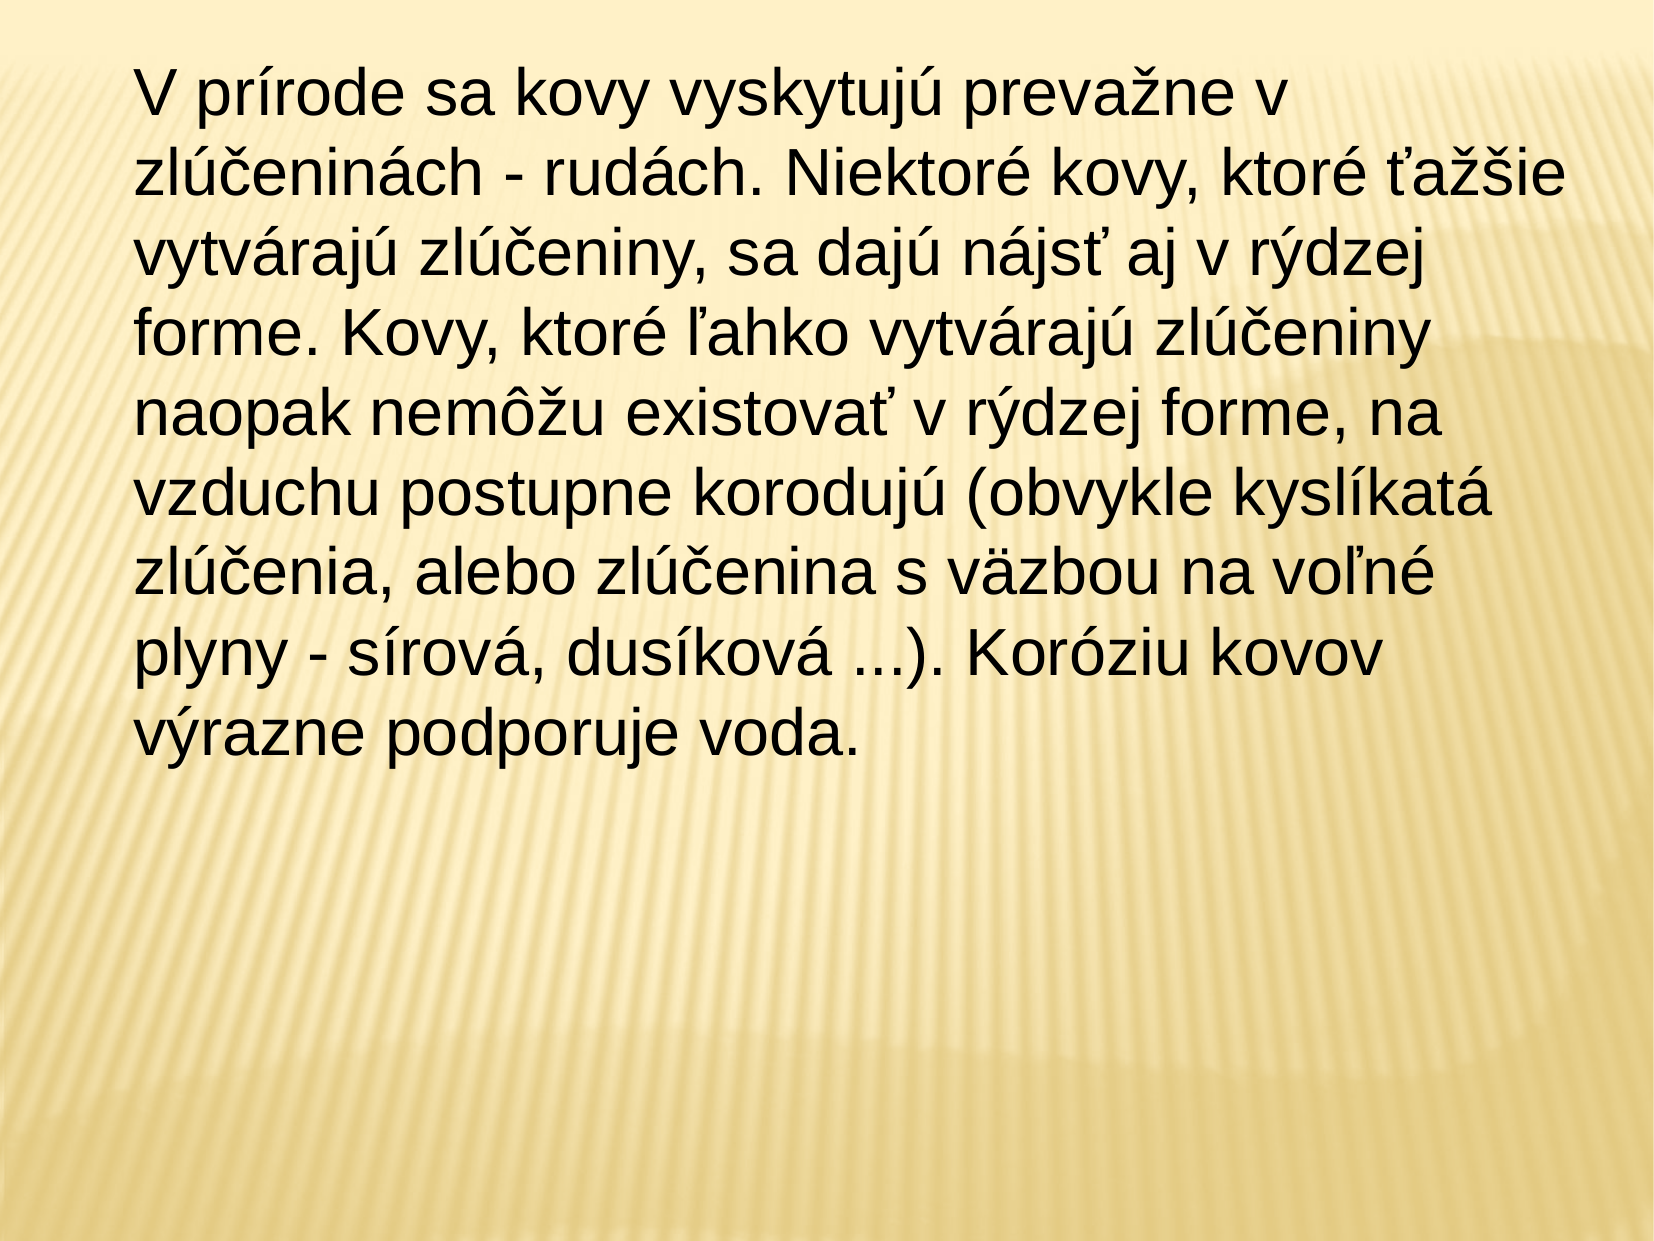

V prírode sa kovy vyskytujú prevažne v zlúčeninách - rudách. Niektoré kovy, ktoré ťažšie vytvárajú zlúčeniny, sa dajú nájsť aj v rýdzej forme. Kovy, ktoré ľahko vytvárajú zlúčeniny naopak nemôžu existovať v rýdzej forme, na vzduchu postupne korodujú (obvykle kyslíkatá zlúčenia, alebo zlúčenina s väzbou na voľné plyny - sírová, dusíková ...). Koróziu kovov výrazne podporuje voda.